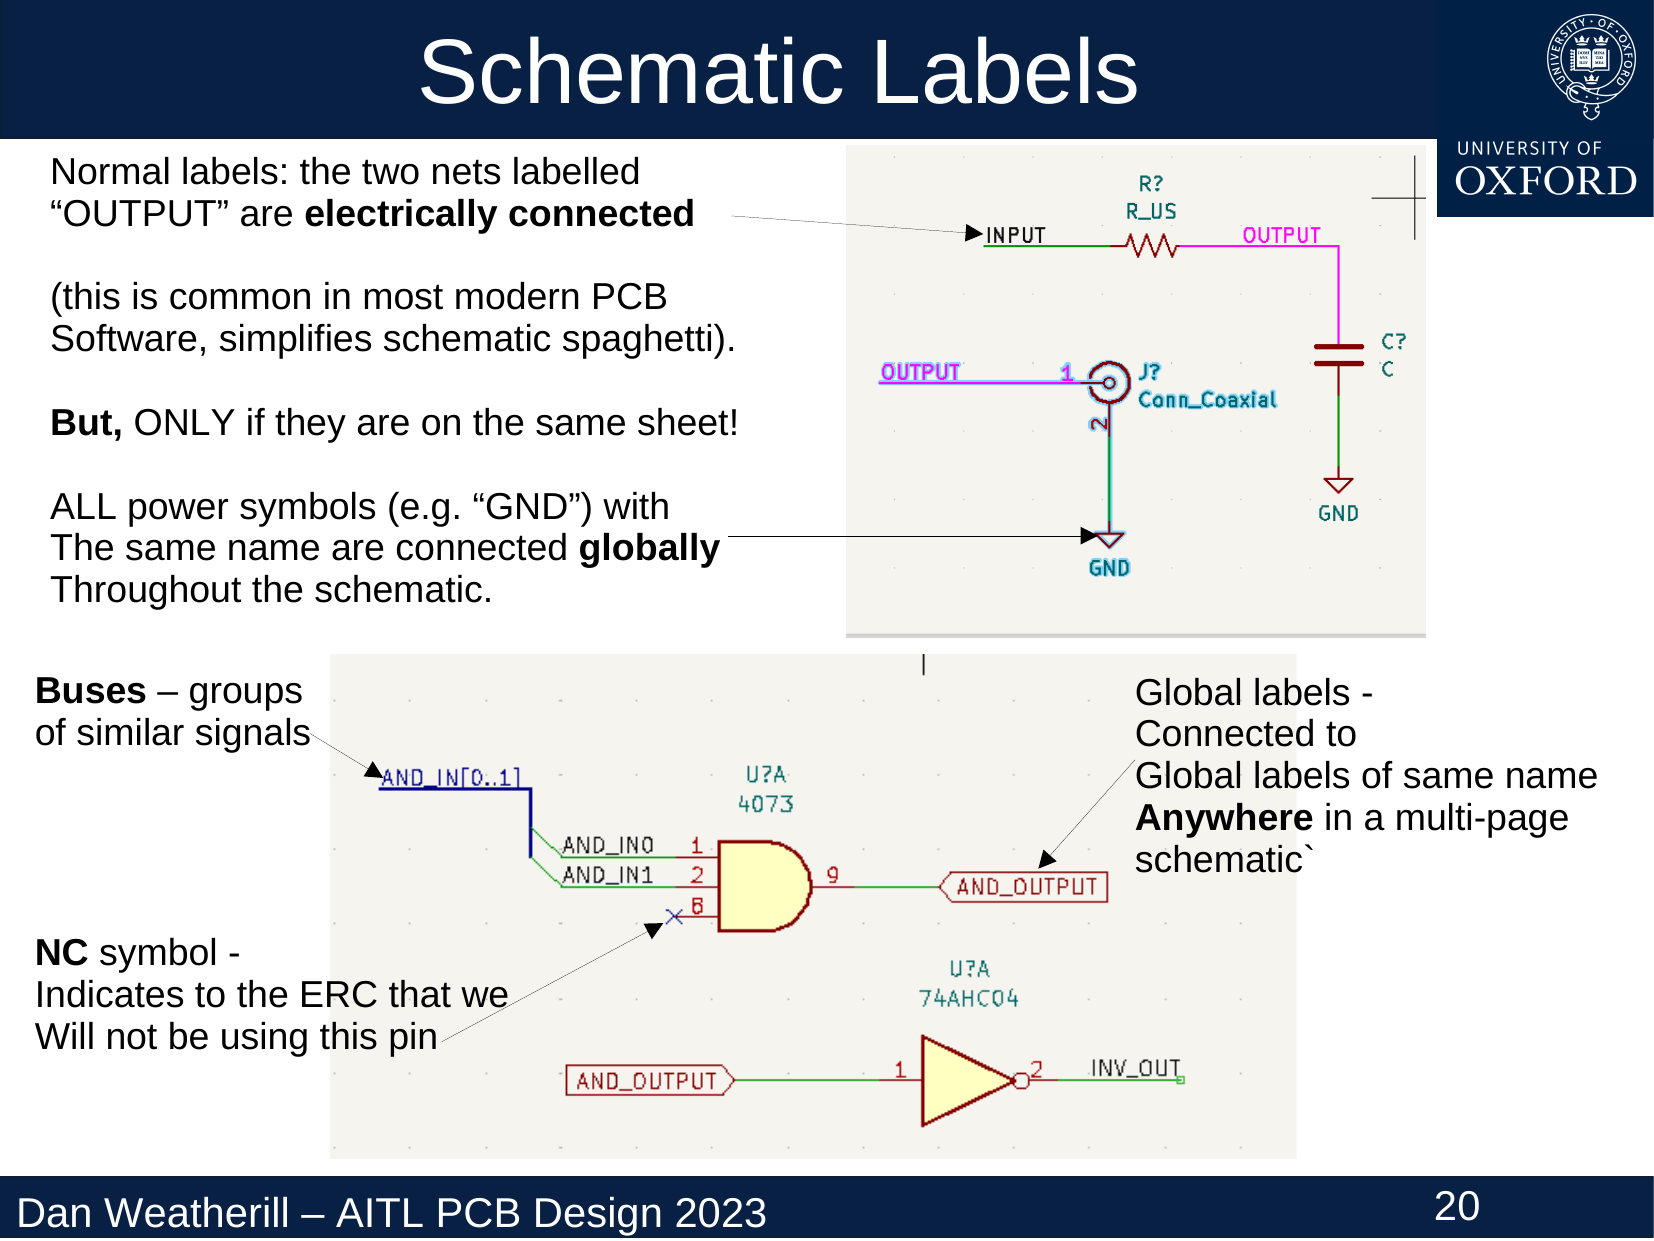

# Schematic Labels
Normal labels: the two nets labelled
“OUTPUT” are electrically connected
(this is common in most modern PCB
Software, simplifies schematic spaghetti).
But, ONLY if they are on the same sheet!
ALL power symbols (e.g. “GND”) with
The same name are connected globally
Throughout the schematic.
Buses – groups of similar signals
Global labels -
Connected to
Global labels of same name
Anywhere in a multi-page
schematic`
NC symbol -
Indicates to the ERC that we
Will not be using this pin